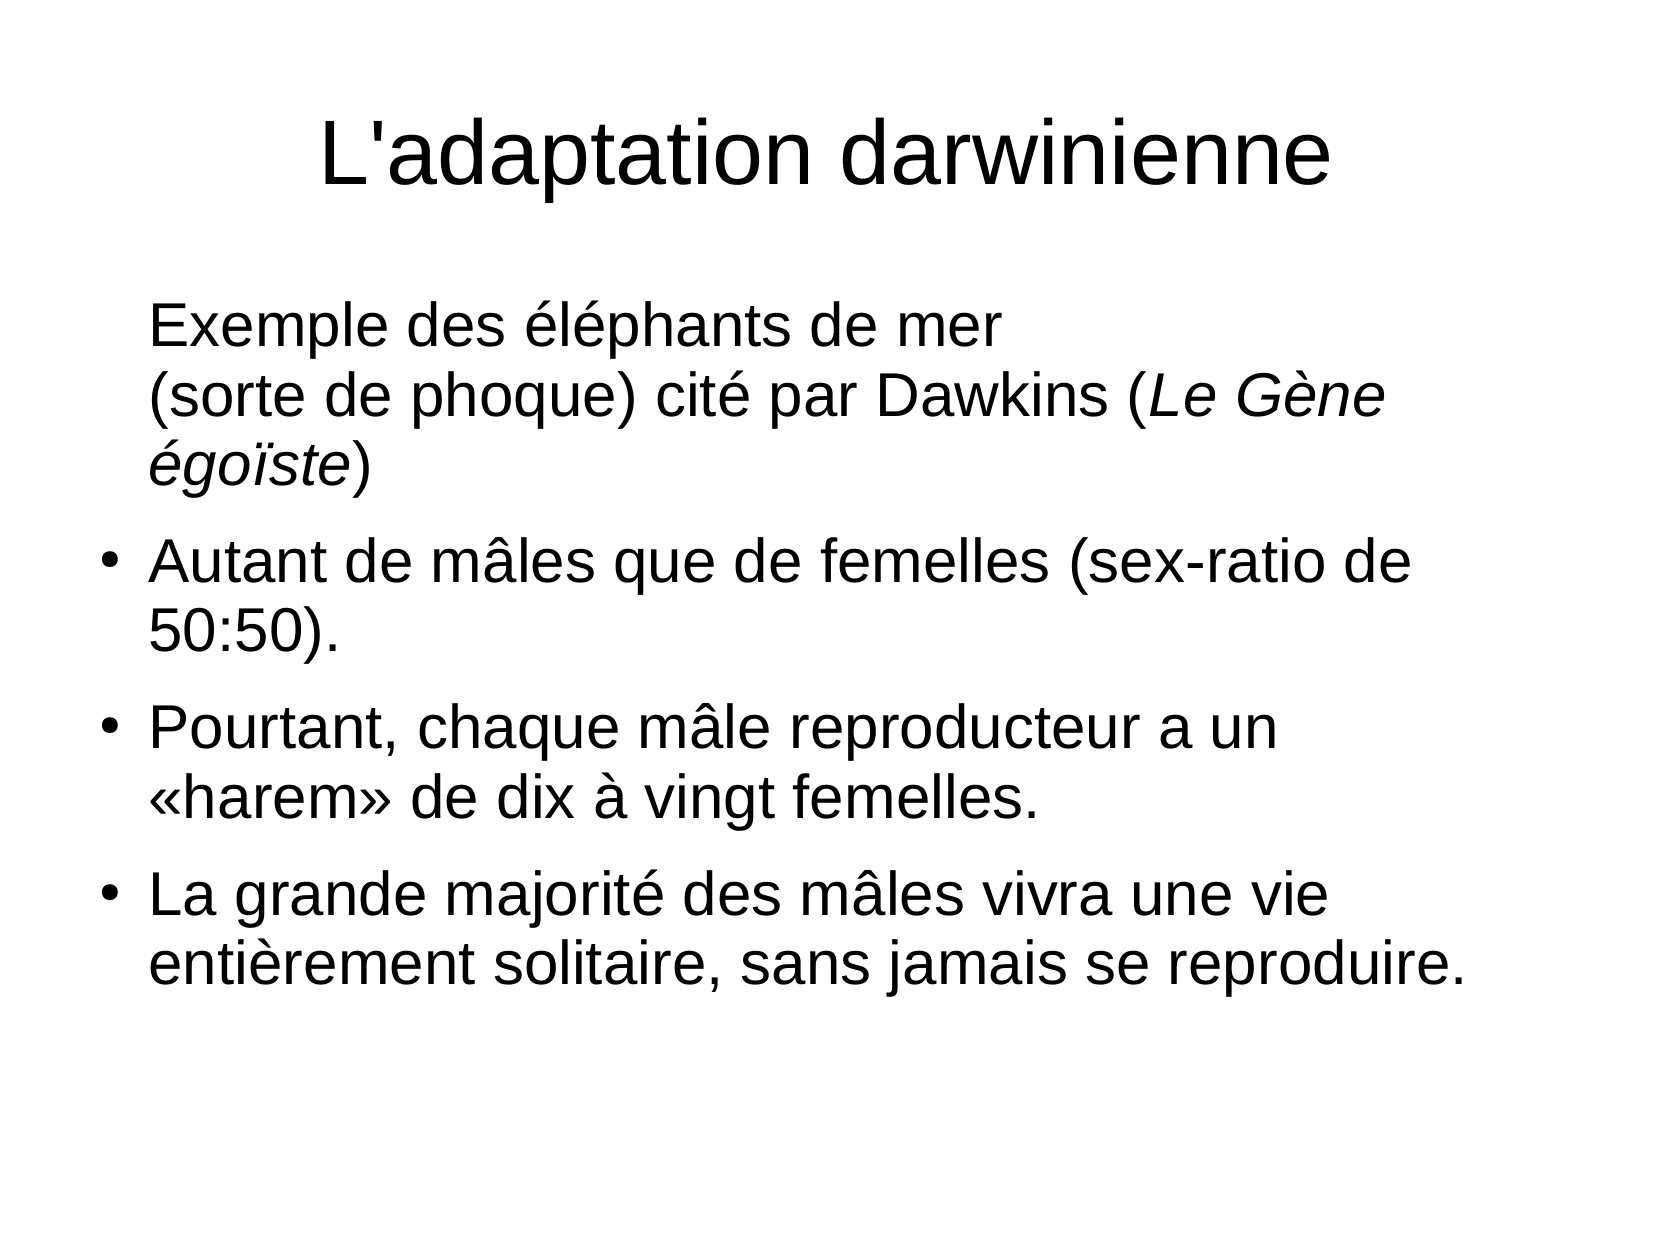

# L'adaptation darwinienne
Exemple des éléphants de mer
(sorte de phoque) cité par Dawkins (Le Gène égoïste)
Autant de mâles que de femelles (sex-ratio de 50:50).
Pourtant, chaque mâle reproducteur a un «harem» de dix à vingt femelles.
La grande majorité des mâles vivra une vie entièrement solitaire, sans jamais se reproduire.